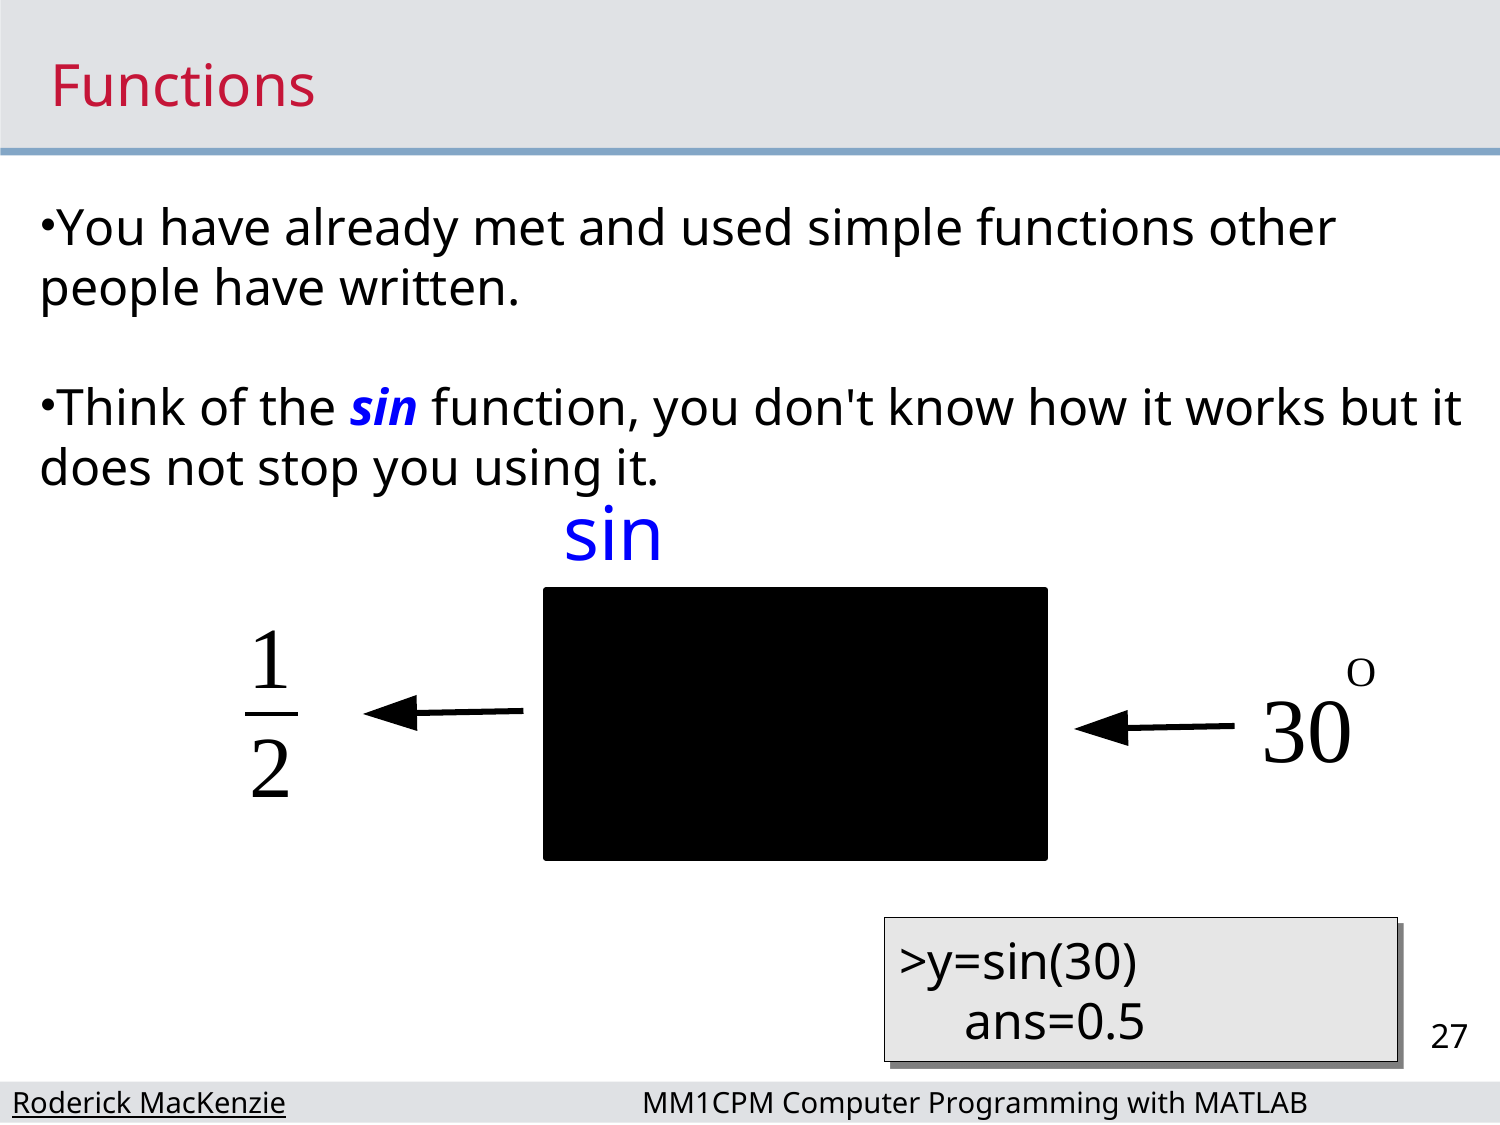

# Functions
You have already met and used simple functions other people have written.
Think of the sin function, you don't know how it works but it does not stop you using it.
sin
O
30
>y=sin(30)
 ans=0.5